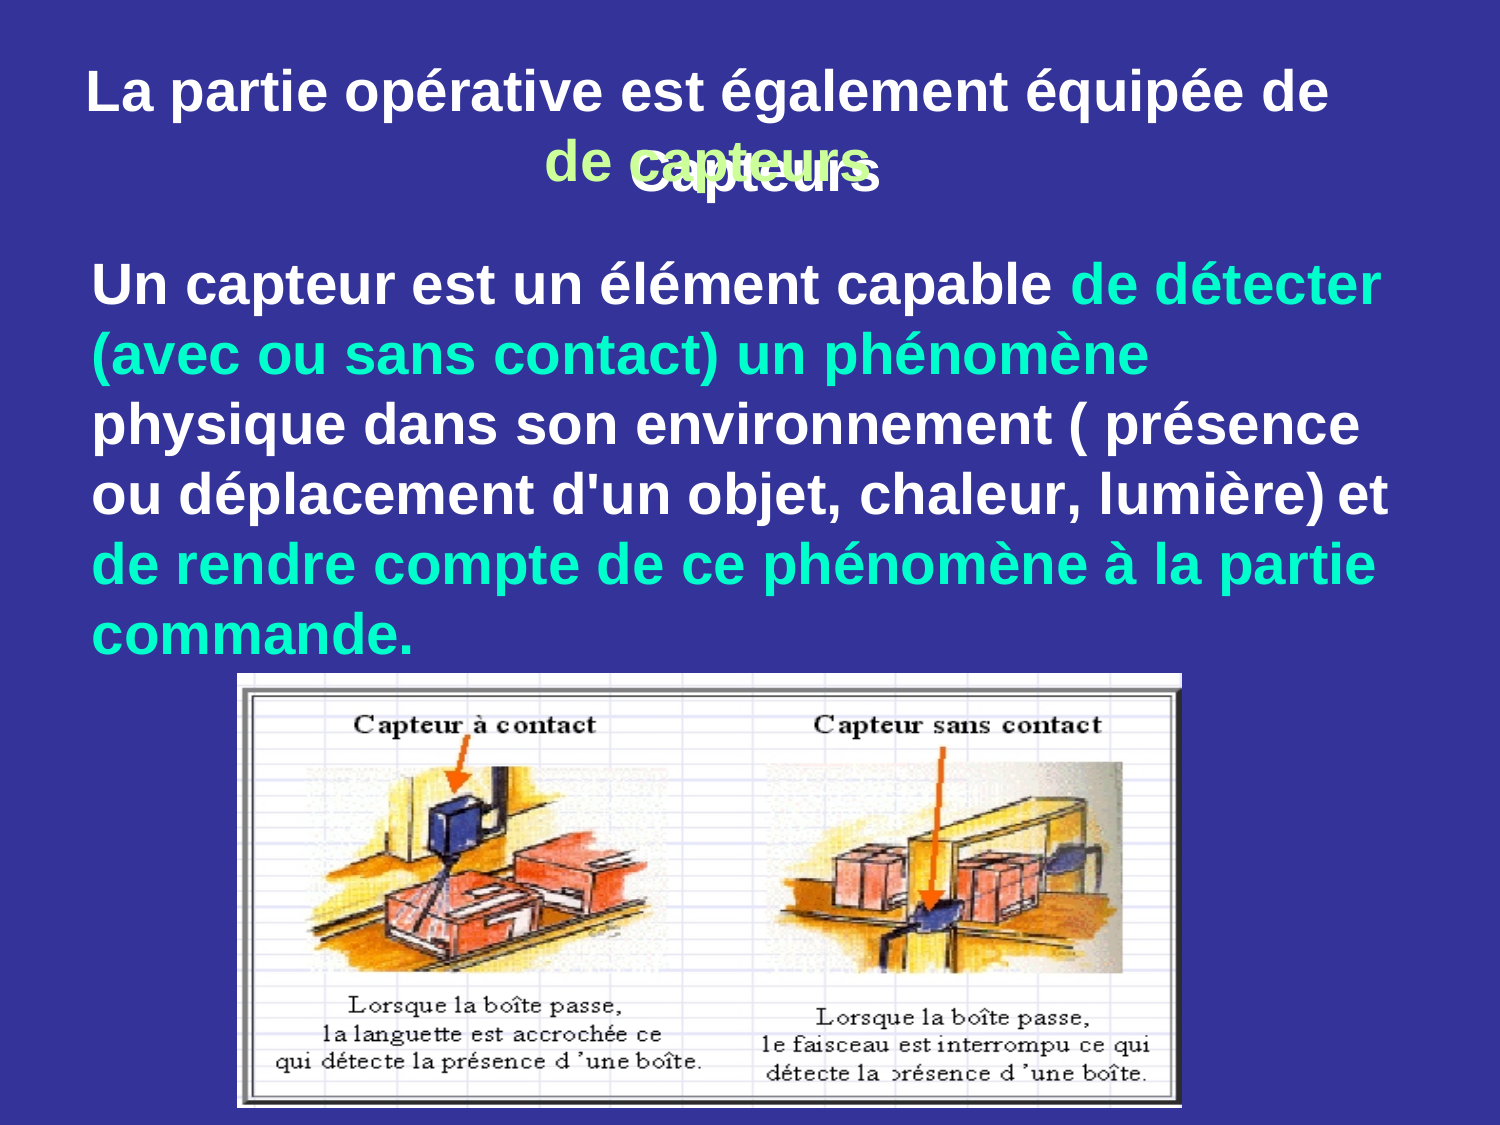

La partie opérative est également équipée de de capteurs
Capteurs
Un capteur est un élément capable de détecter (avec ou sans contact) un phénomène physique dans son environnement ( présence ou déplacement d'un objet, chaleur, lumière) et de rendre compte de ce phénomène à la partie commande.